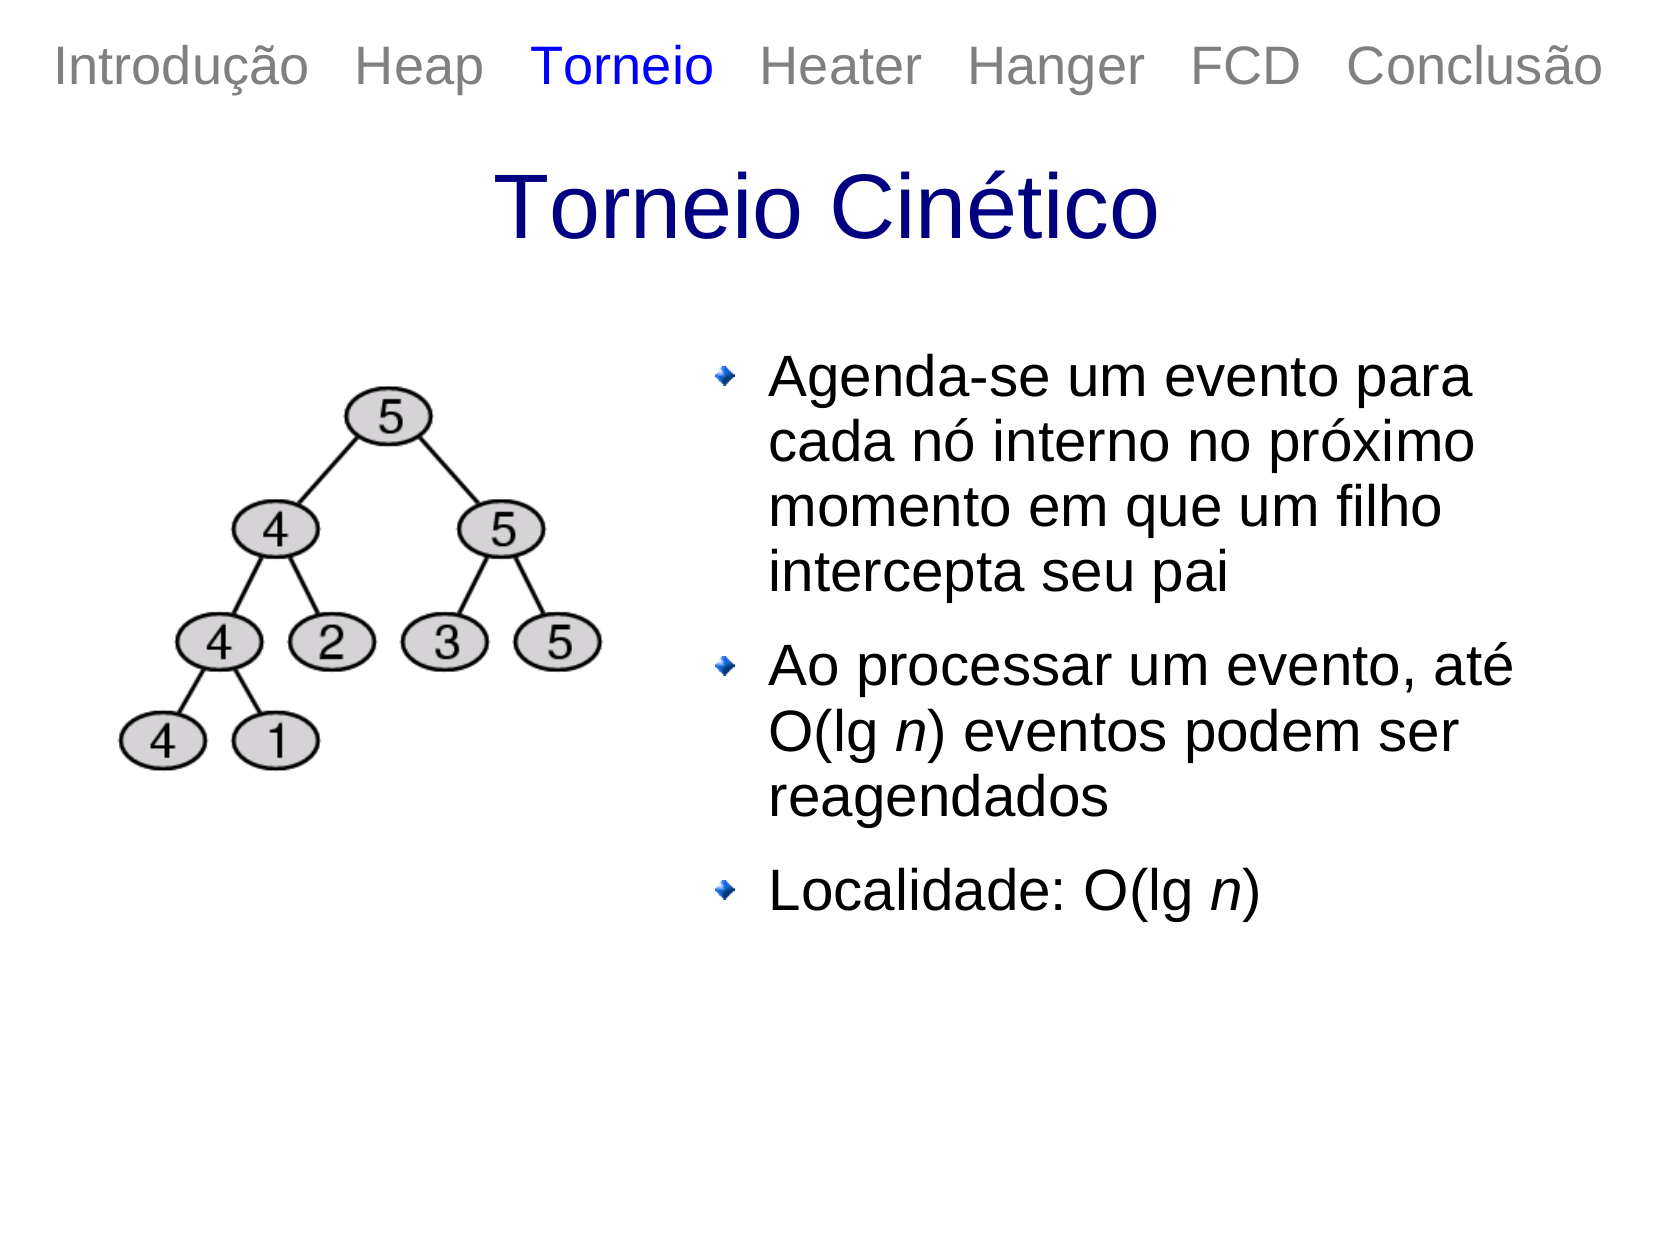

Introdução Heap Torneio Heater Hanger FCD Conclusão
# Torneio Cinético
Agenda-se um evento para cada nó interno no próximo momento em que um filho intercepta seu pai
Ao processar um evento, até O(lg n) eventos podem ser reagendados
Localidade: O(lg n)